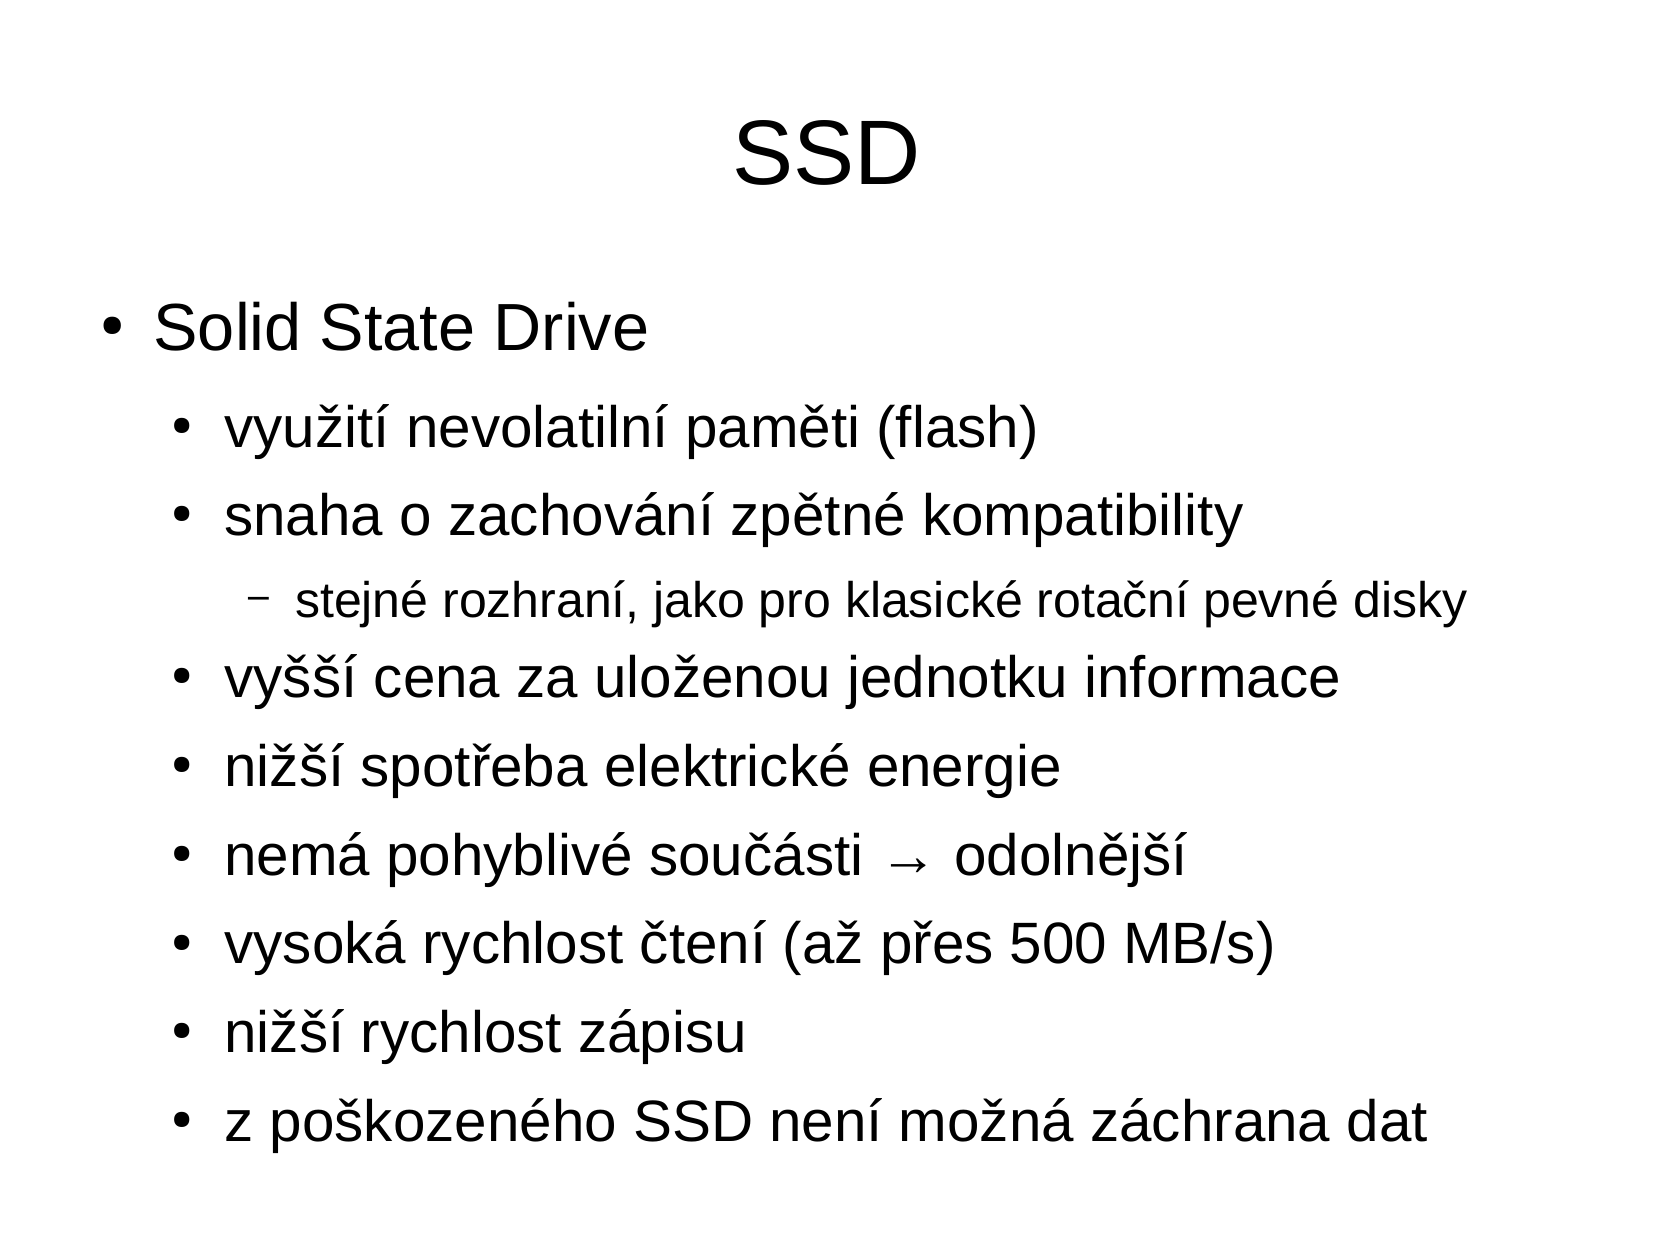

# SSD
Solid State Drive
využití nevolatilní paměti (flash)
snaha o zachování zpětné kompatibility
stejné rozhraní, jako pro klasické rotační pevné disky
vyšší cena za uloženou jednotku informace
nižší spotřeba elektrické energie
nemá pohyblivé součásti → odolnější
vysoká rychlost čtení (až přes 500 MB/s)
nižší rychlost zápisu
z poškozeného SSD není možná záchrana dat